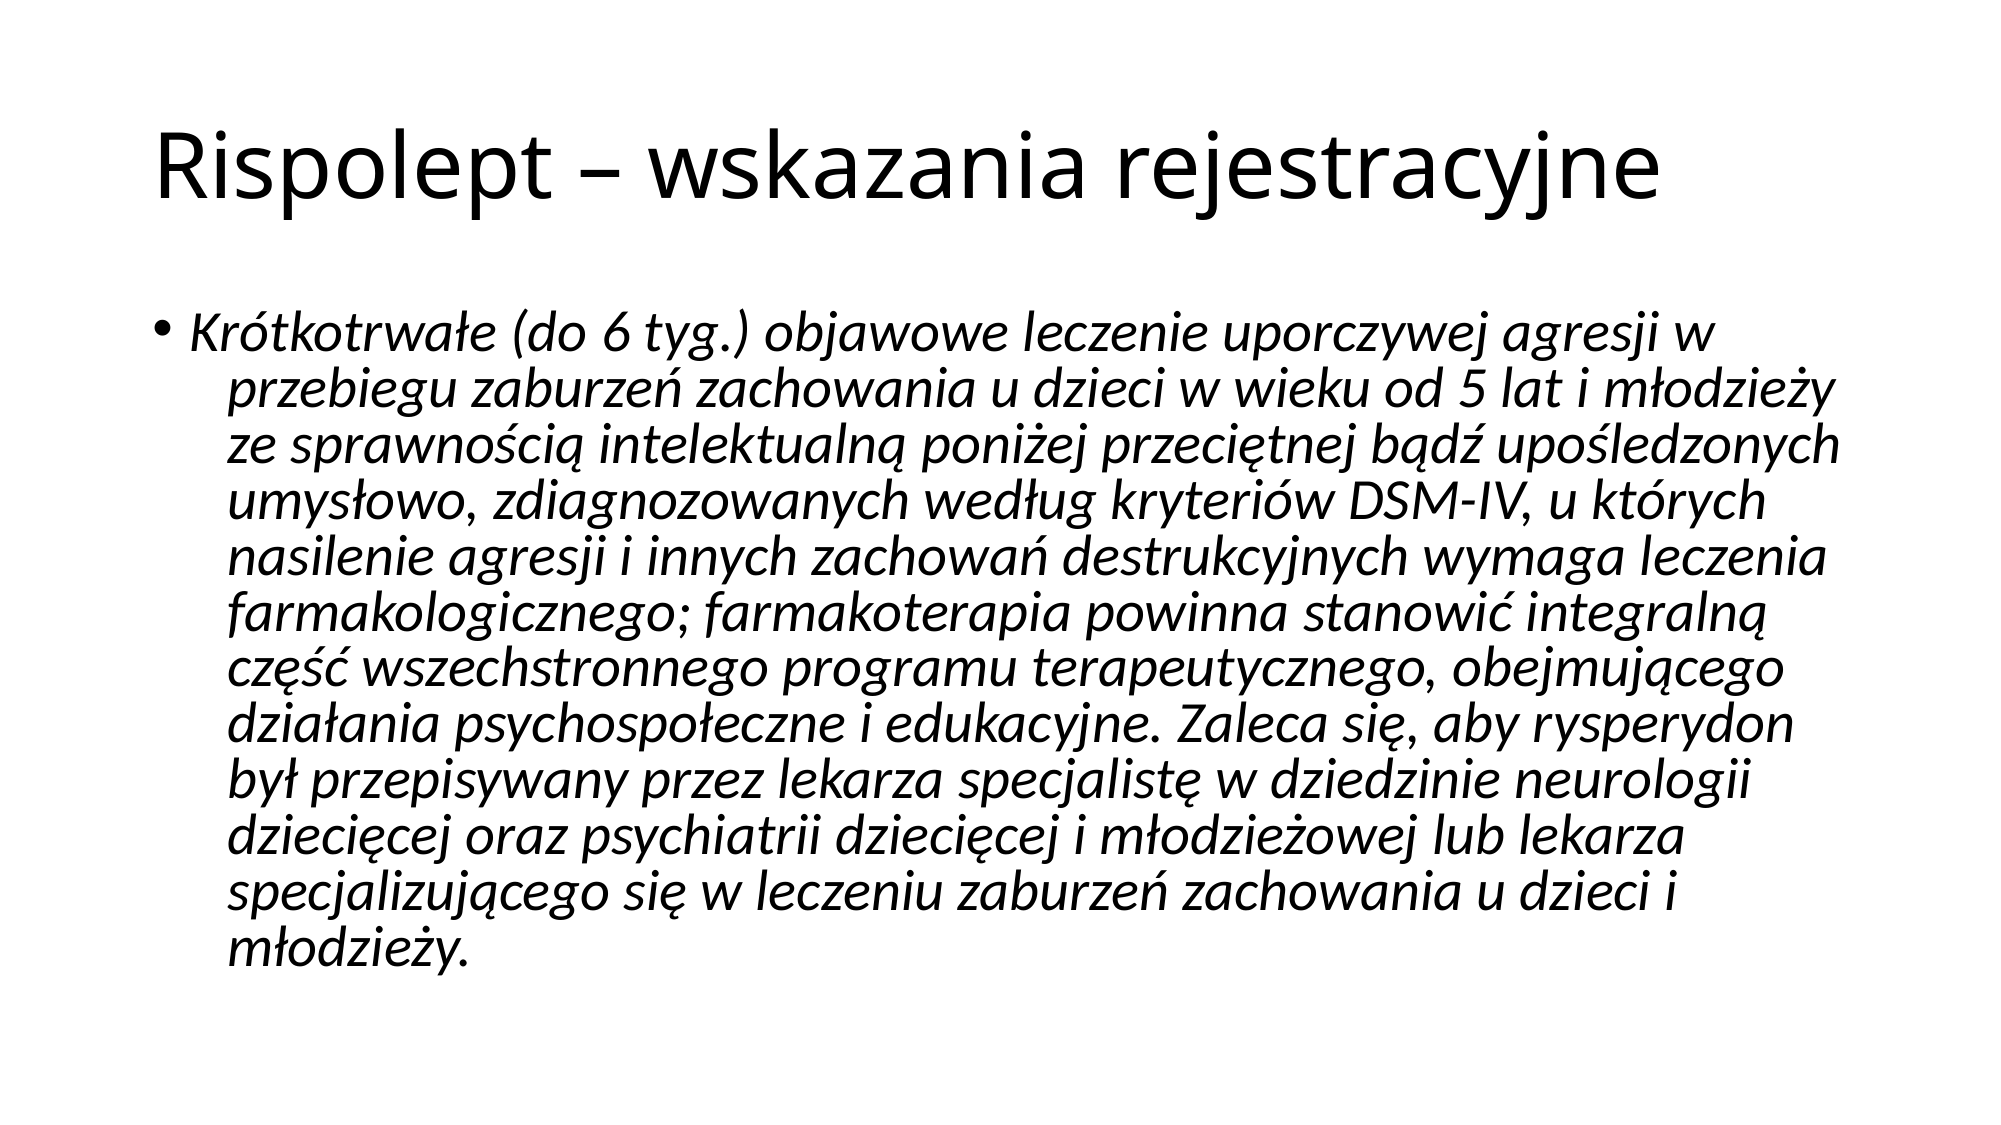

# Rispolept – wskazania rejestracyjne
Krótkotrwałe (do 6 tyg.) objawowe leczenie uporczywej agresji w przebiegu zaburzeń zachowania u dzieci w wieku od 5 lat i młodzieży ze sprawnością intelektualną poniżej przeciętnej bądź upośledzonych umysłowo, zdiagnozowanych według kryteriów DSM-IV, u których nasilenie agresji i innych zachowań destrukcyjnych wymaga leczenia farmakologicznego; farmakoterapia powinna stanowić integralną część wszechstronnego programu terapeutycznego, obejmującego działania psychospołeczne i edukacyjne. Zaleca się, aby rysperydon był przepisywany przez lekarza specjalistę w dziedzinie neurologii dziecięcej oraz psychiatrii dziecięcej i młodzieżowej lub lekarza specjalizującego się w leczeniu zaburzeń zachowania u dzieci i młodzieży.